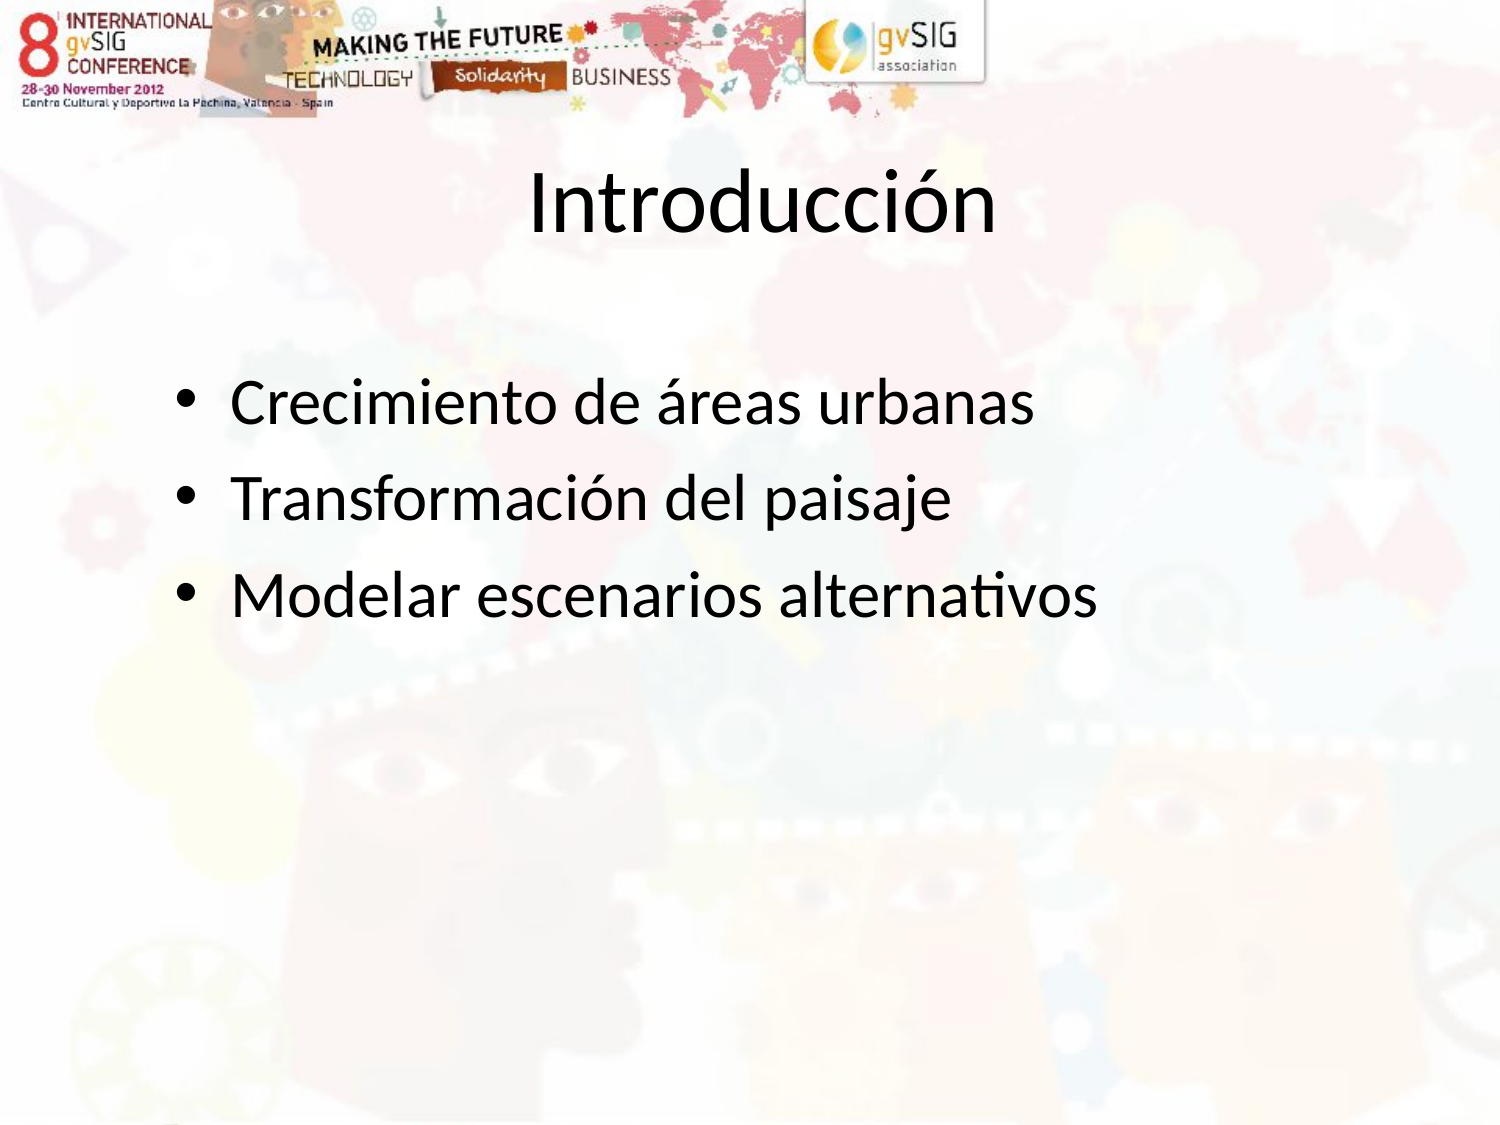

# Introducción
Crecimiento de áreas urbanas
Transformación del paisaje
Modelar escenarios alternativos